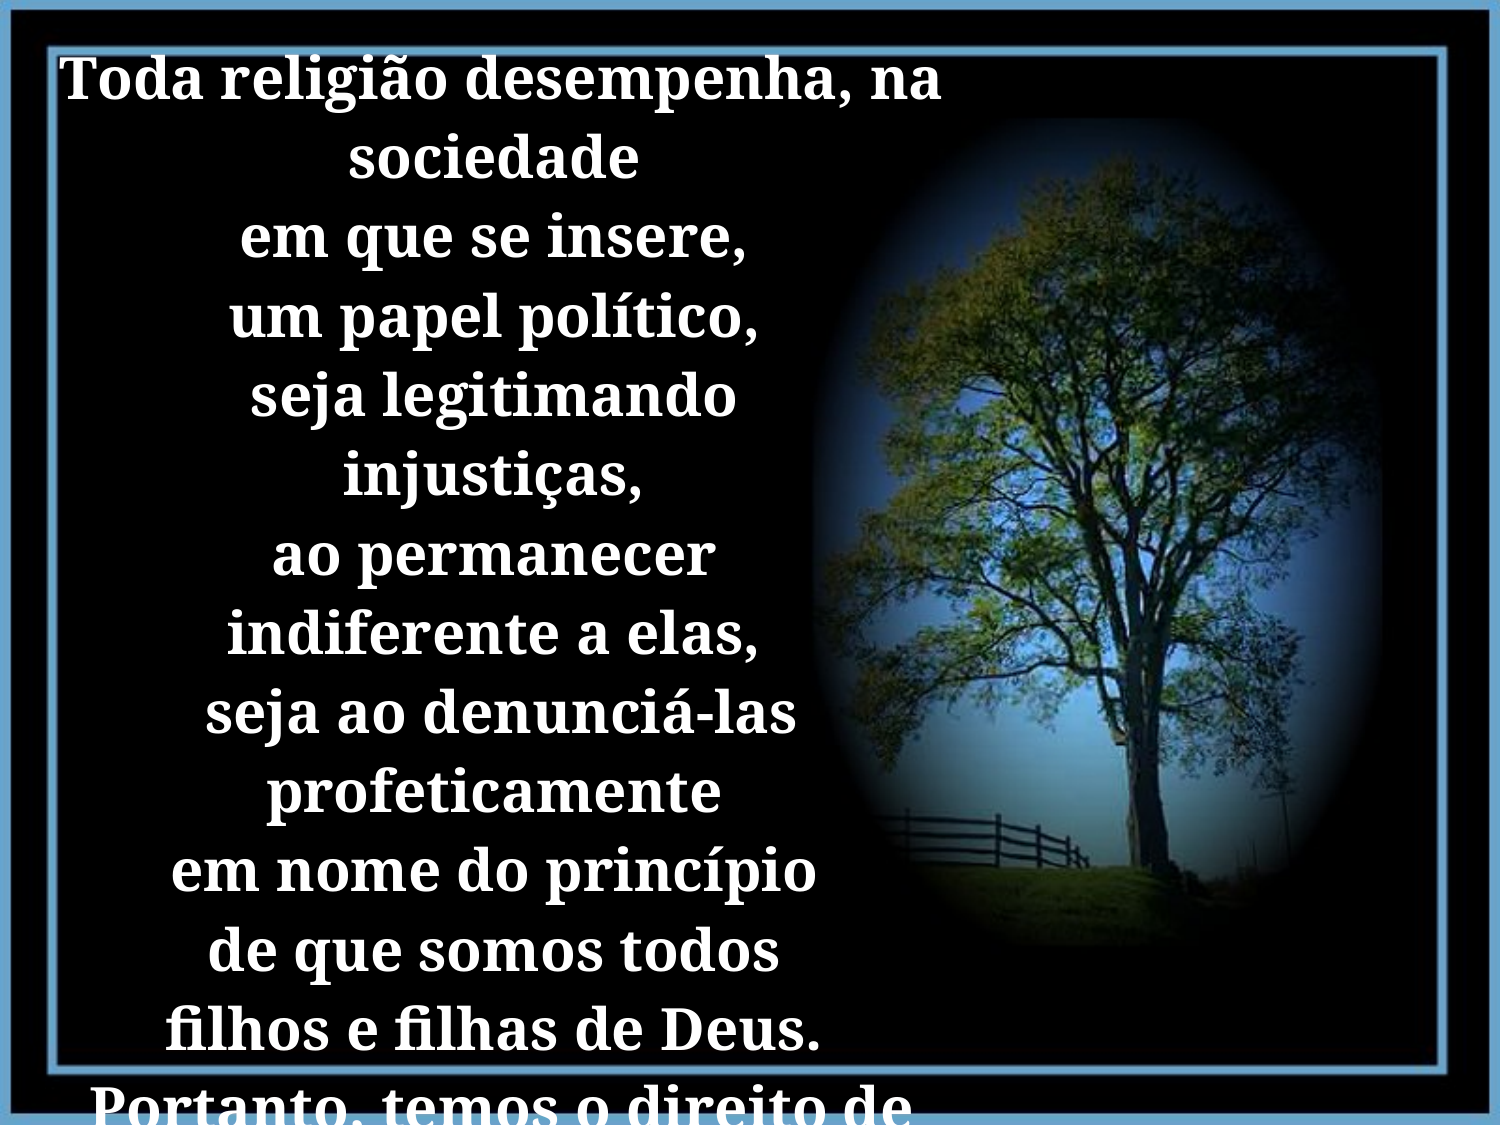

Toda religião desempenha, na sociedade
em que se insere,
um papel político,
seja legitimando
injustiças,
ao permanecer
indiferente a elas,
seja ao denunciá-las profeticamente
em nome do princípio
de que somos todos
filhos e filhas de Deus.
Portanto, temos o direito de fazer da humanidade uma família.